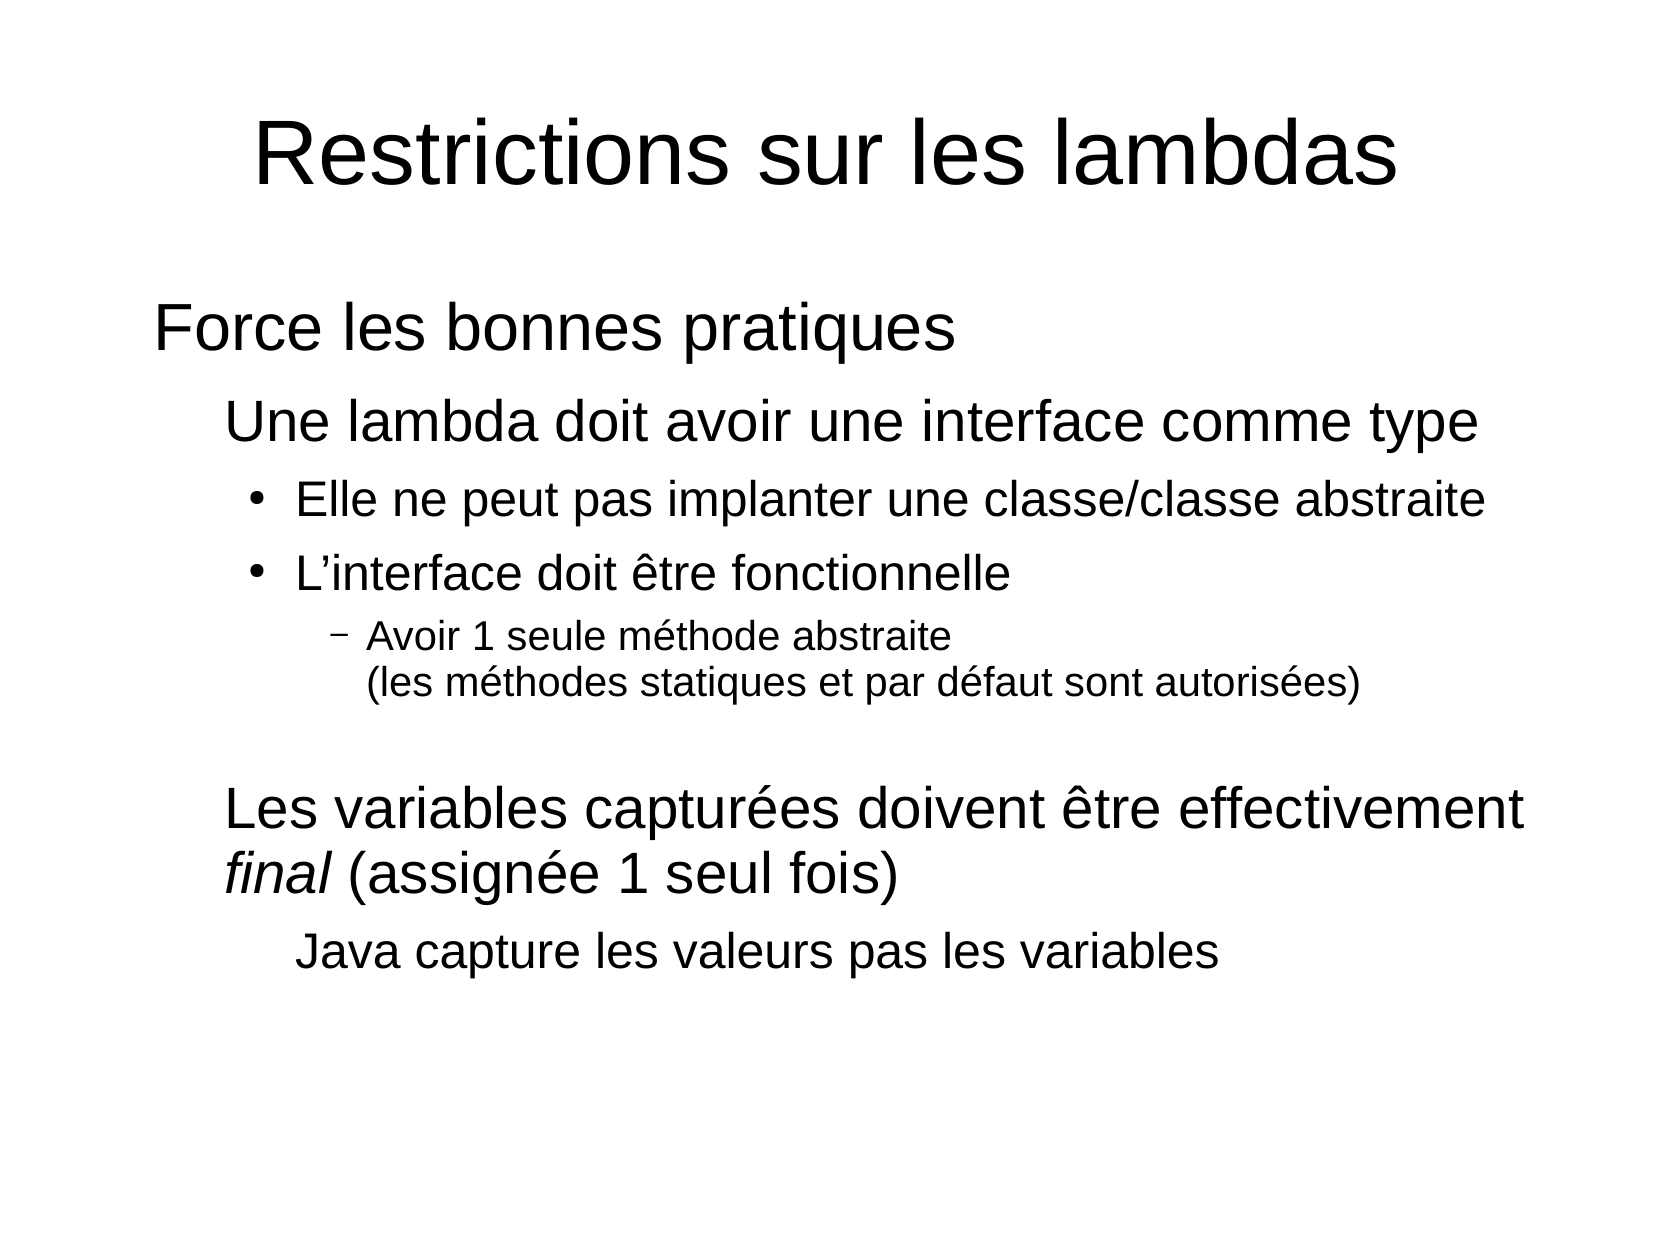

# Restrictions sur les lambdas
Force les bonnes pratiques
Une lambda doit avoir une interface comme type
Elle ne peut pas implanter une classe/classe abstraite
L’interface doit être fonctionnelle
Avoir 1 seule méthode abstraite
(les méthodes statiques et par défaut sont autorisées)
Les variables capturées doivent être effectivement final (assignée 1 seul fois)
Java capture les valeurs pas les variables